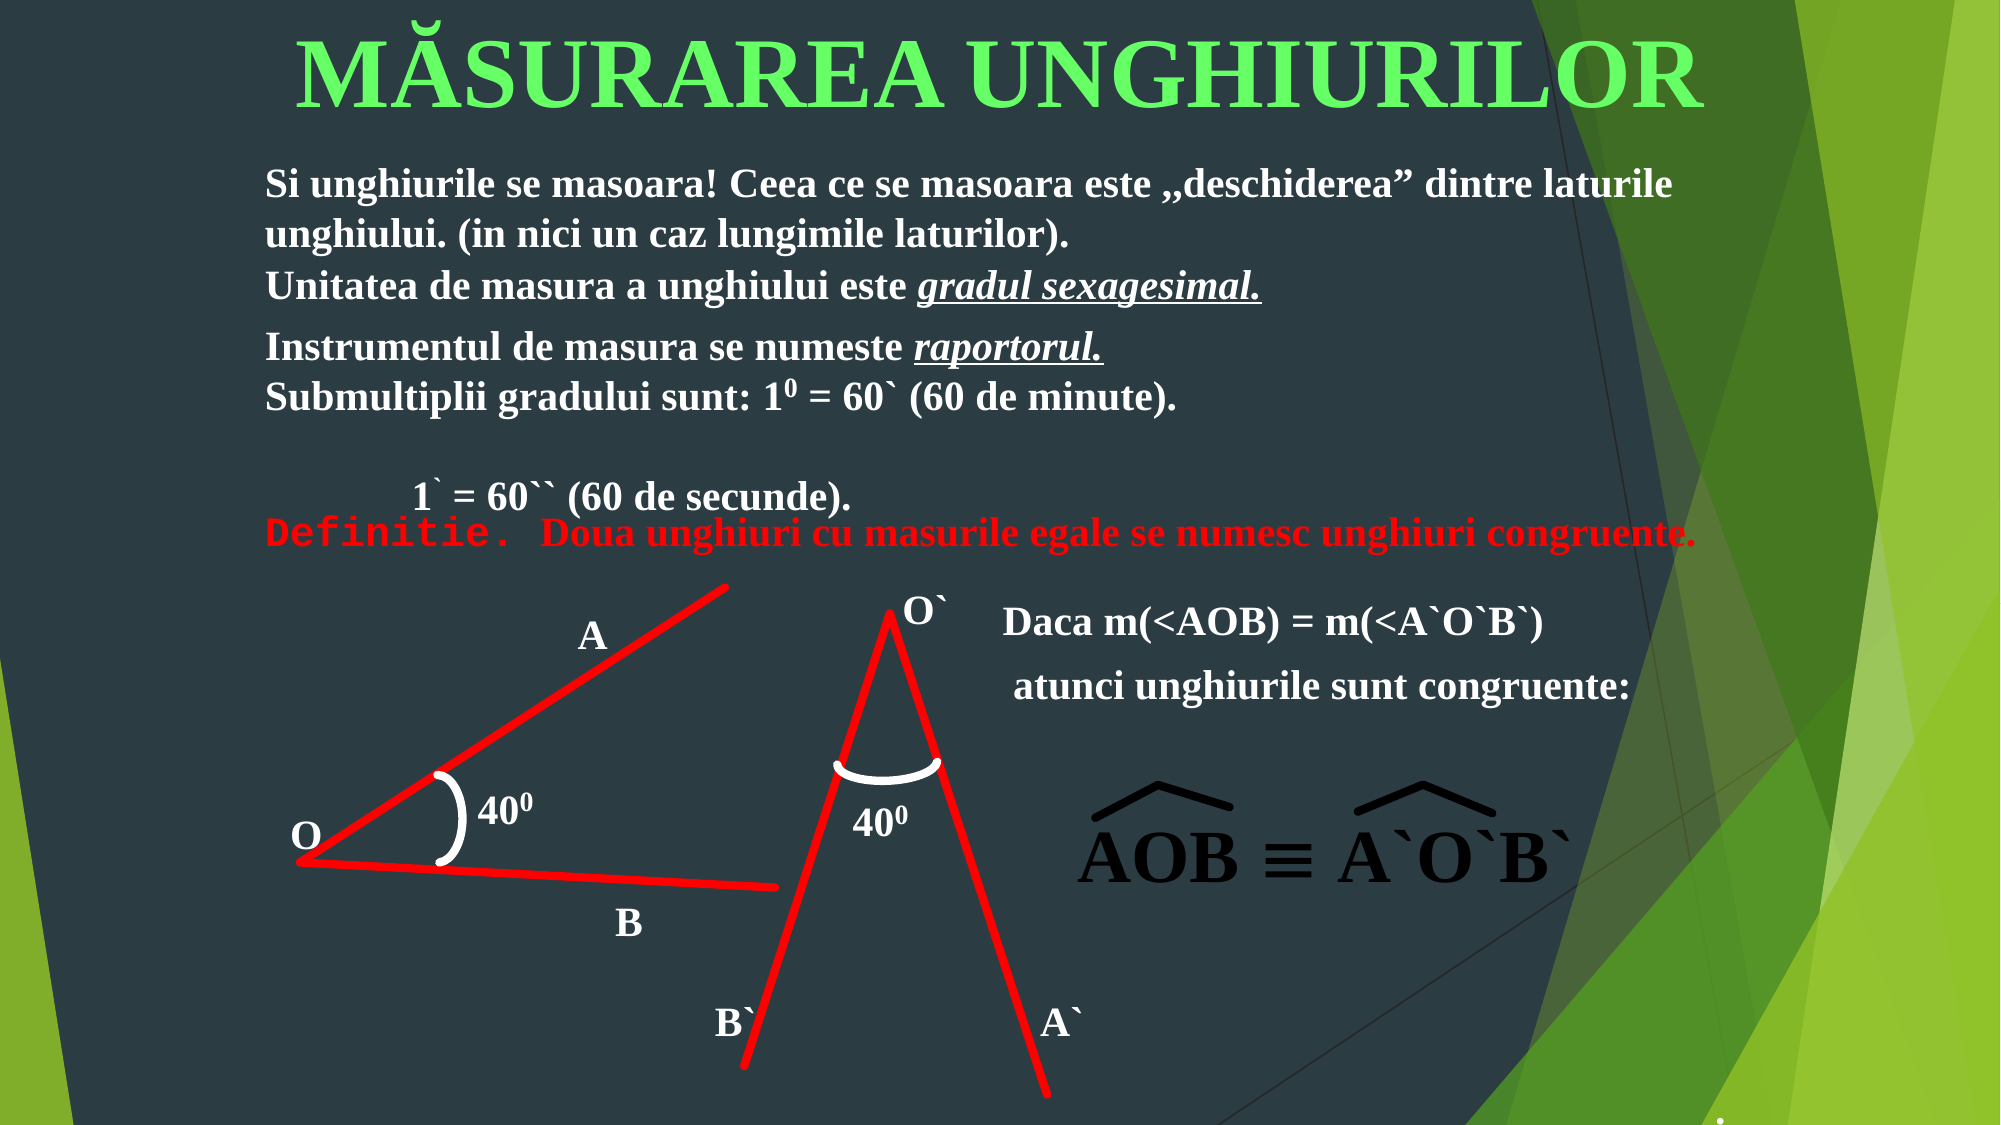

MĂSURAREA UNGHIURILOR
Si unghiurile se masoara! Ceea ce se masoara este ,,deschiderea” dintre laturile unghiului. (in nici un caz lungimile laturilor).
Unitatea de masura a unghiului este gradul sexagesimal.
Instrumentul de masura se numeste raportorul.
Submultiplii gradului sunt: 10 = 60` (60 de minute). 		 1` = 60`` (60 de secunde).
Definitie. Doua unghiuri cu masurile egale se numesc unghiuri congruente.
O`
Daca m(<AOB) = m(<A`O`B`)
A
 atunci unghiurile sunt congruente:
400
400
O
AOB  A`O`B`
B
B`
A`
.